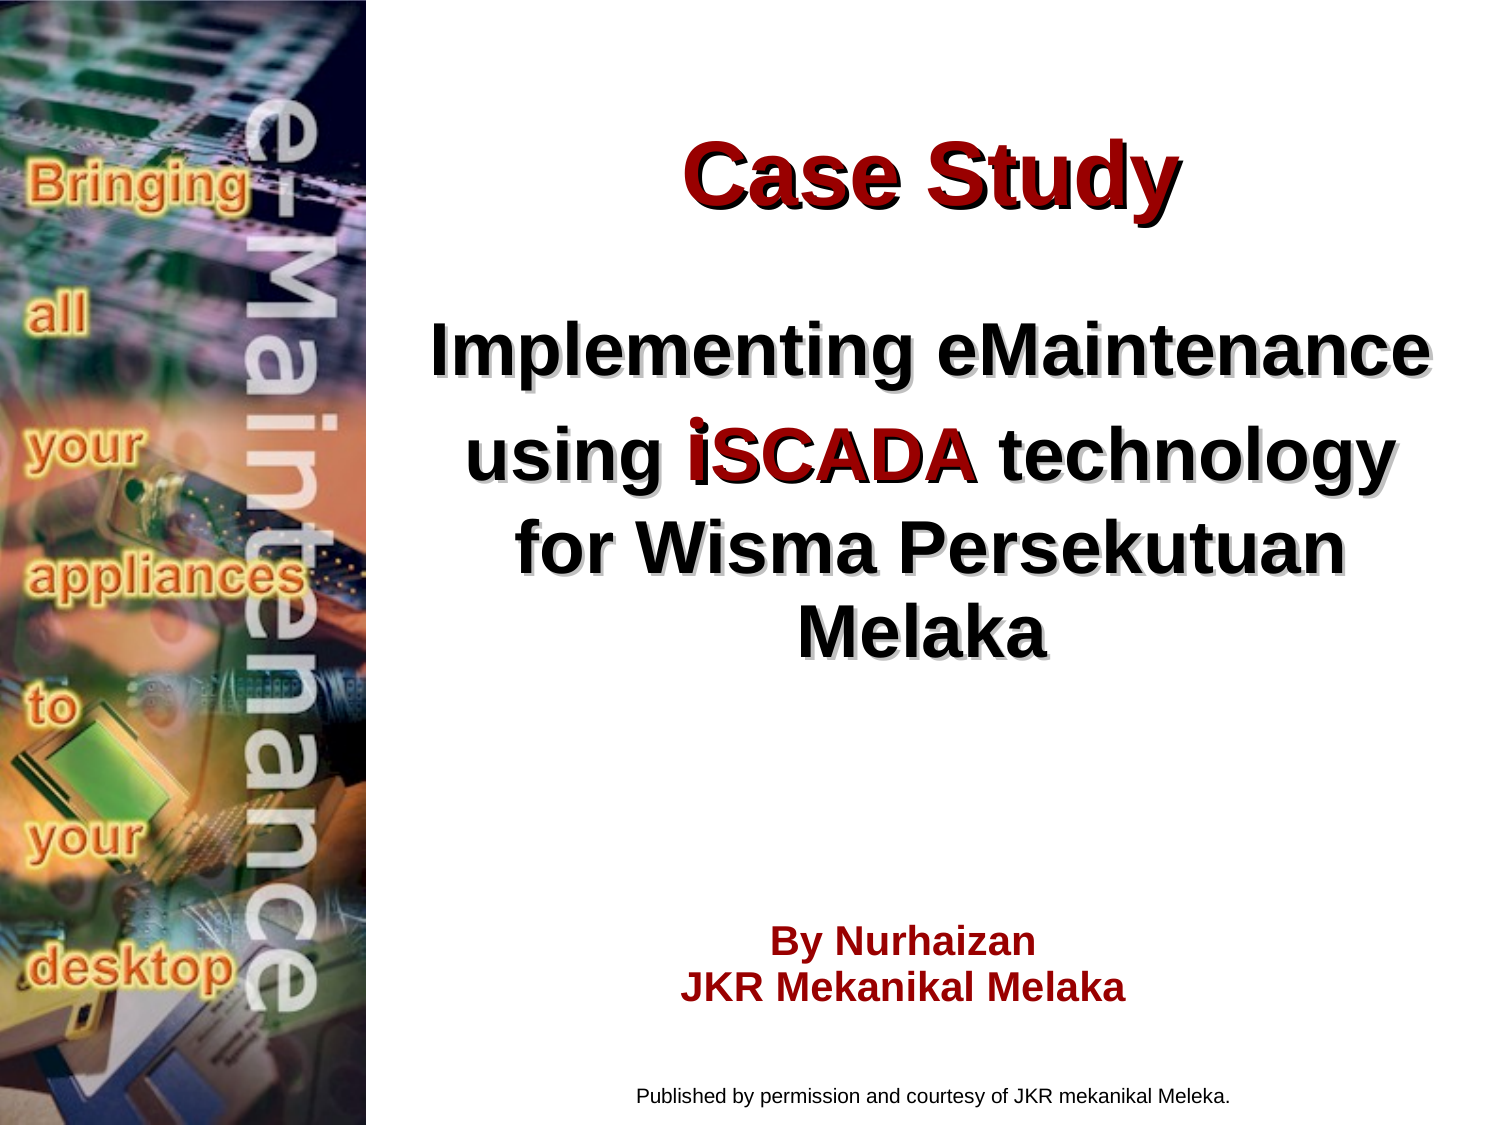

Case Study
Implementing eMaintenance using iSCADA technology for Wisma Persekutuan Melaka
By Nurhaizan
JKR Mekanikal Melaka
Published by permission and courtesy of JKR mekanikal Meleka.